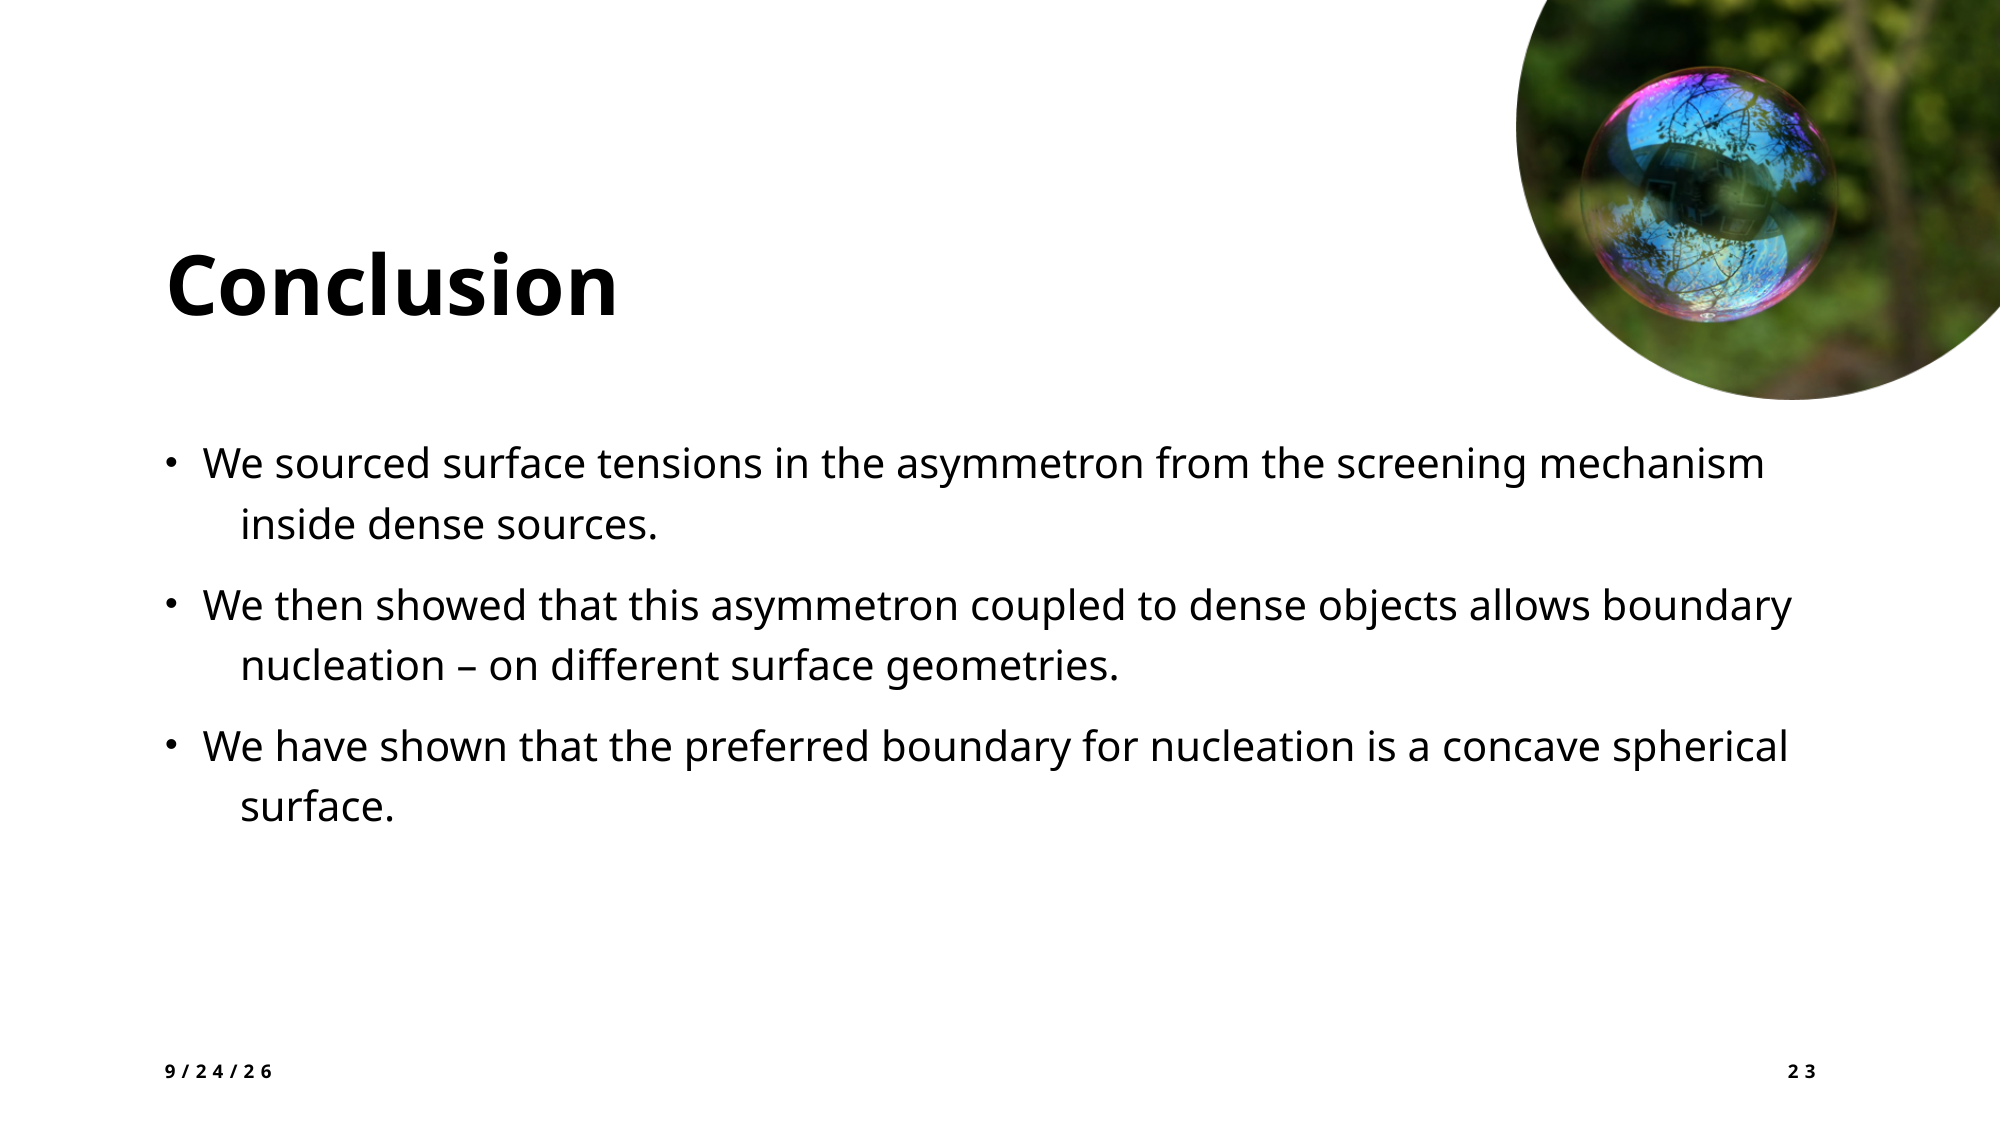

# Conclusion
We sourced surface tensions in the asymmetron from the screening mechanism inside dense sources.
We then showed that this asymmetron coupled to dense objects allows boundary nucleation – on different surface geometries.
We have shown that the preferred boundary for nucleation is a concave spherical surface.